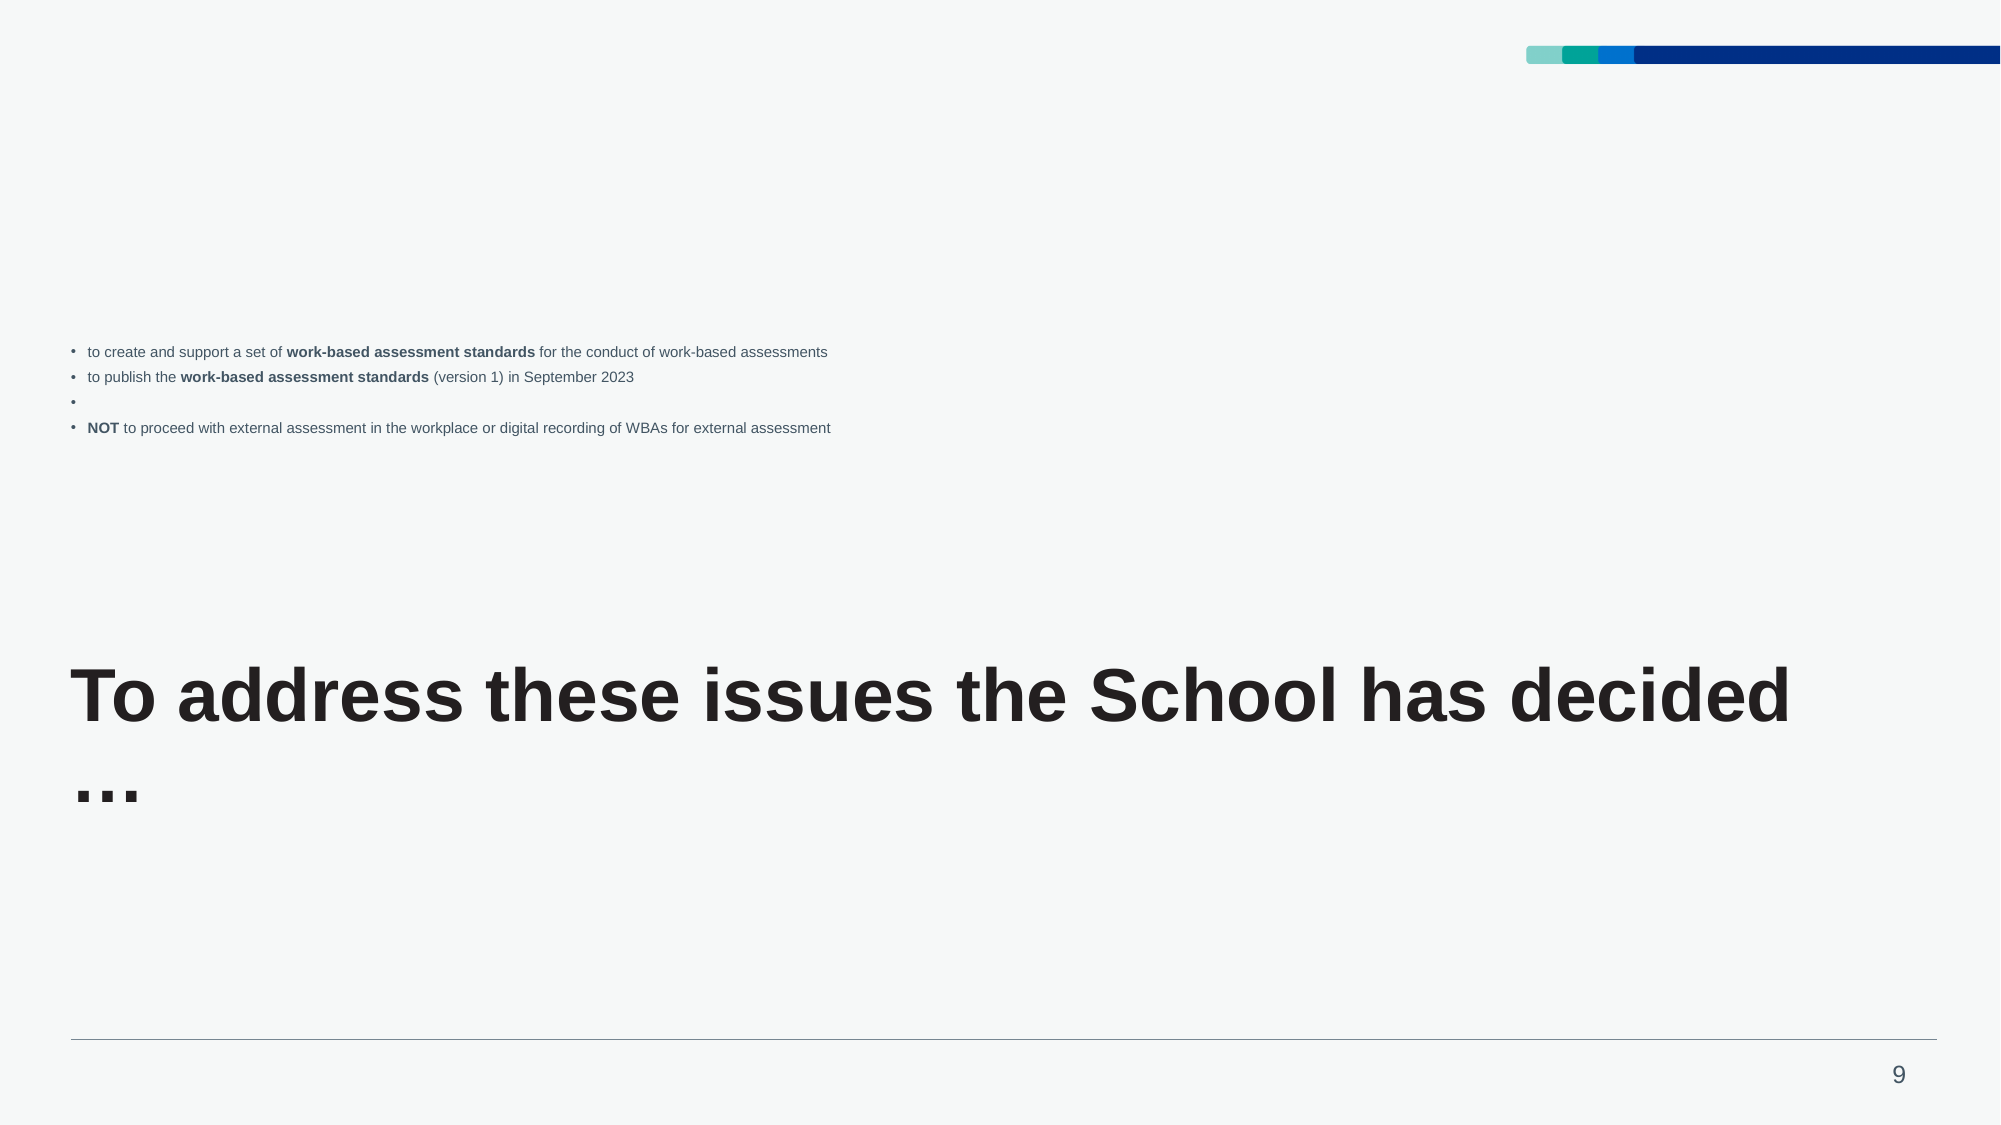

to create and support a set of work-based assessment standards for the conduct of work-based assessments
to publish the work-based assessment standards (version 1) in September 2023
NOT to proceed with external assessment in the workplace or digital recording of WBAs for external assessment
# To address these issues the School has decided …